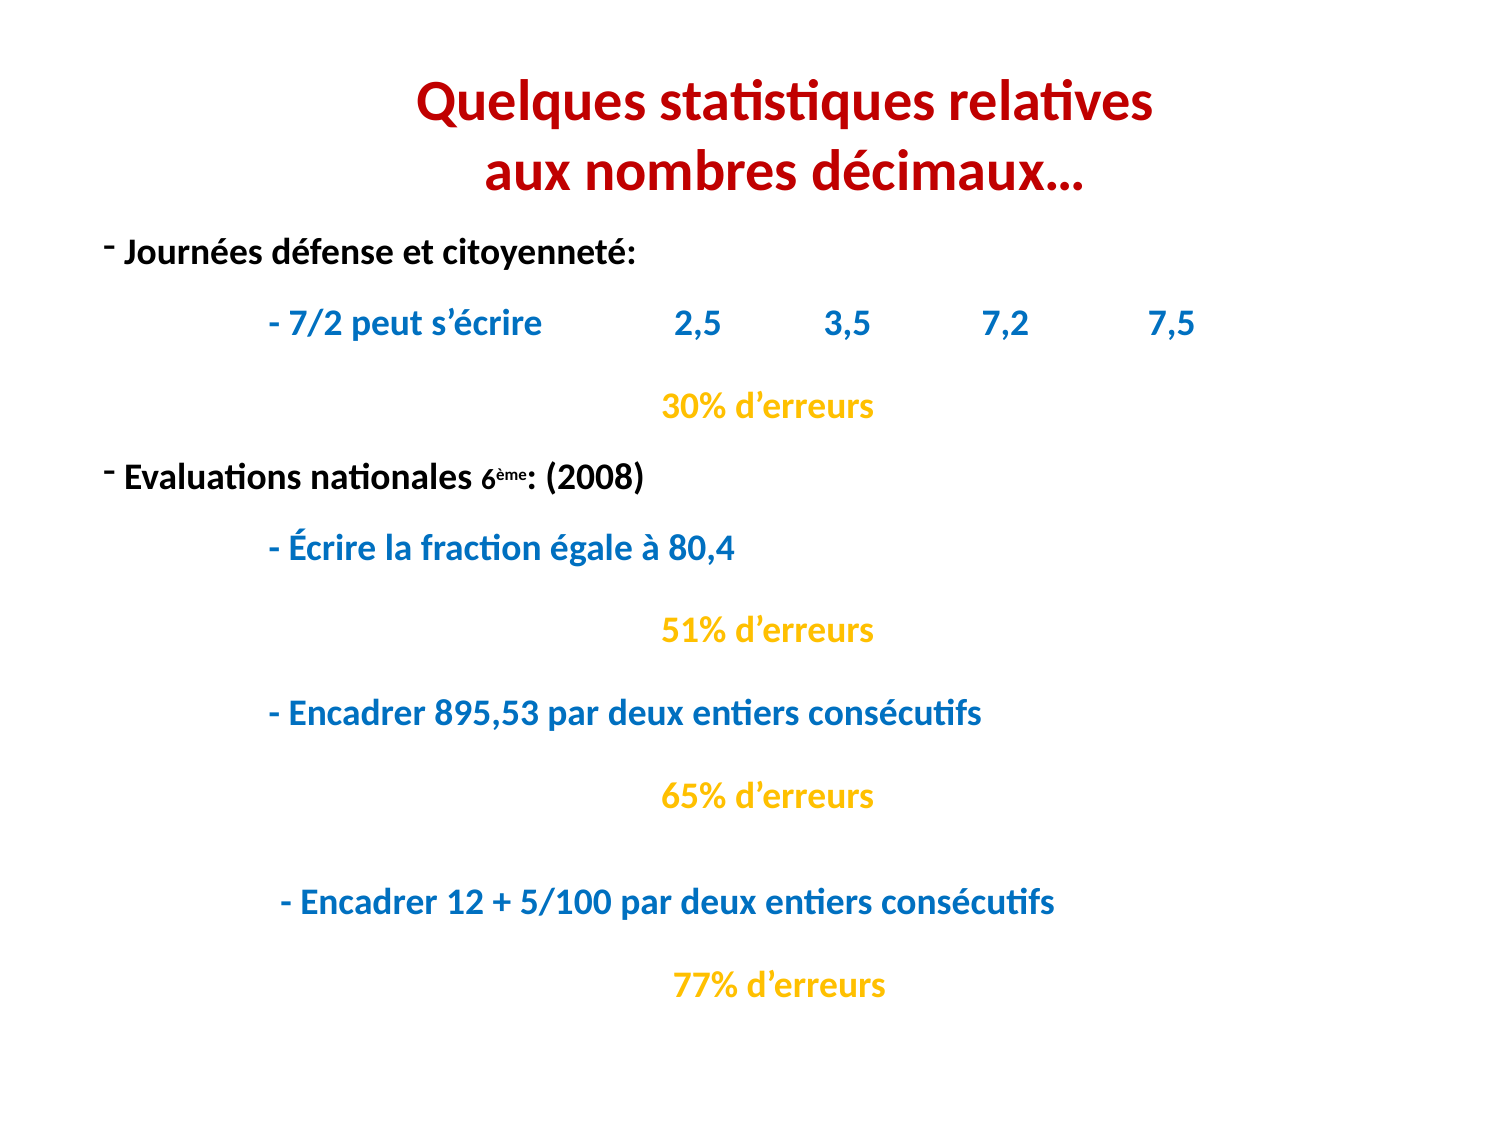

Quelques statistiques relatives aux nombres décimaux…
 Journées défense et citoyenneté:
- 7/2 peut s’écrire	 2,5 3,5 7,2 7,5
30% d’erreurs
 Evaluations nationales 6ème: (2008)
- Écrire la fraction égale à 80,4
51% d’erreurs
- Encadrer 895,53 par deux entiers consécutifs
65% d’erreurs
- Encadrer 12 + 5/100 par deux entiers consécutifs
77% d’erreurs